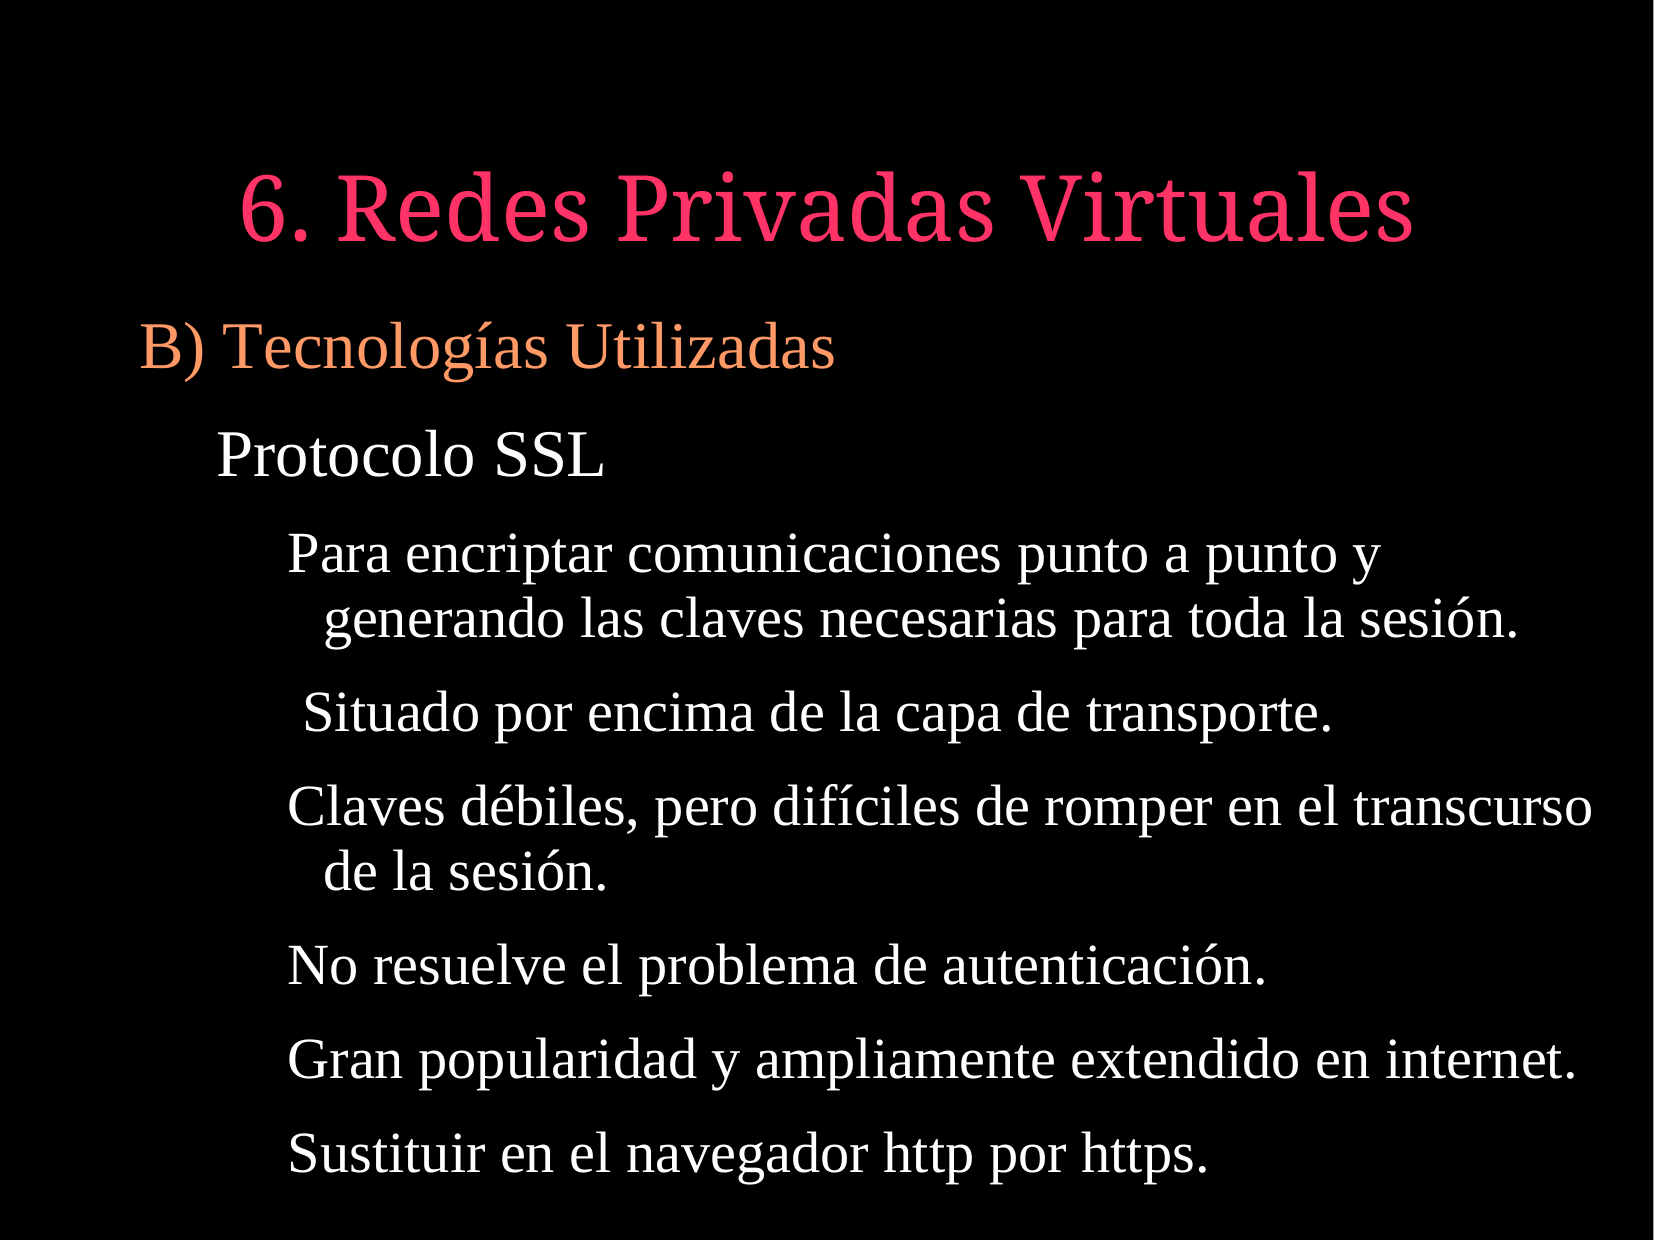

# 6. Redes Privadas Virtuales
B) Tecnologías Utilizadas
Protocolo SSL
Para encriptar comunicaciones punto a punto y generando las claves necesarias para toda la sesión.
 Situado por encima de la capa de transporte.
Claves débiles, pero difíciles de romper en el transcurso de la sesión.
No resuelve el problema de autenticación.
Gran popularidad y ampliamente extendido en internet.
Sustituir en el navegador http por https.